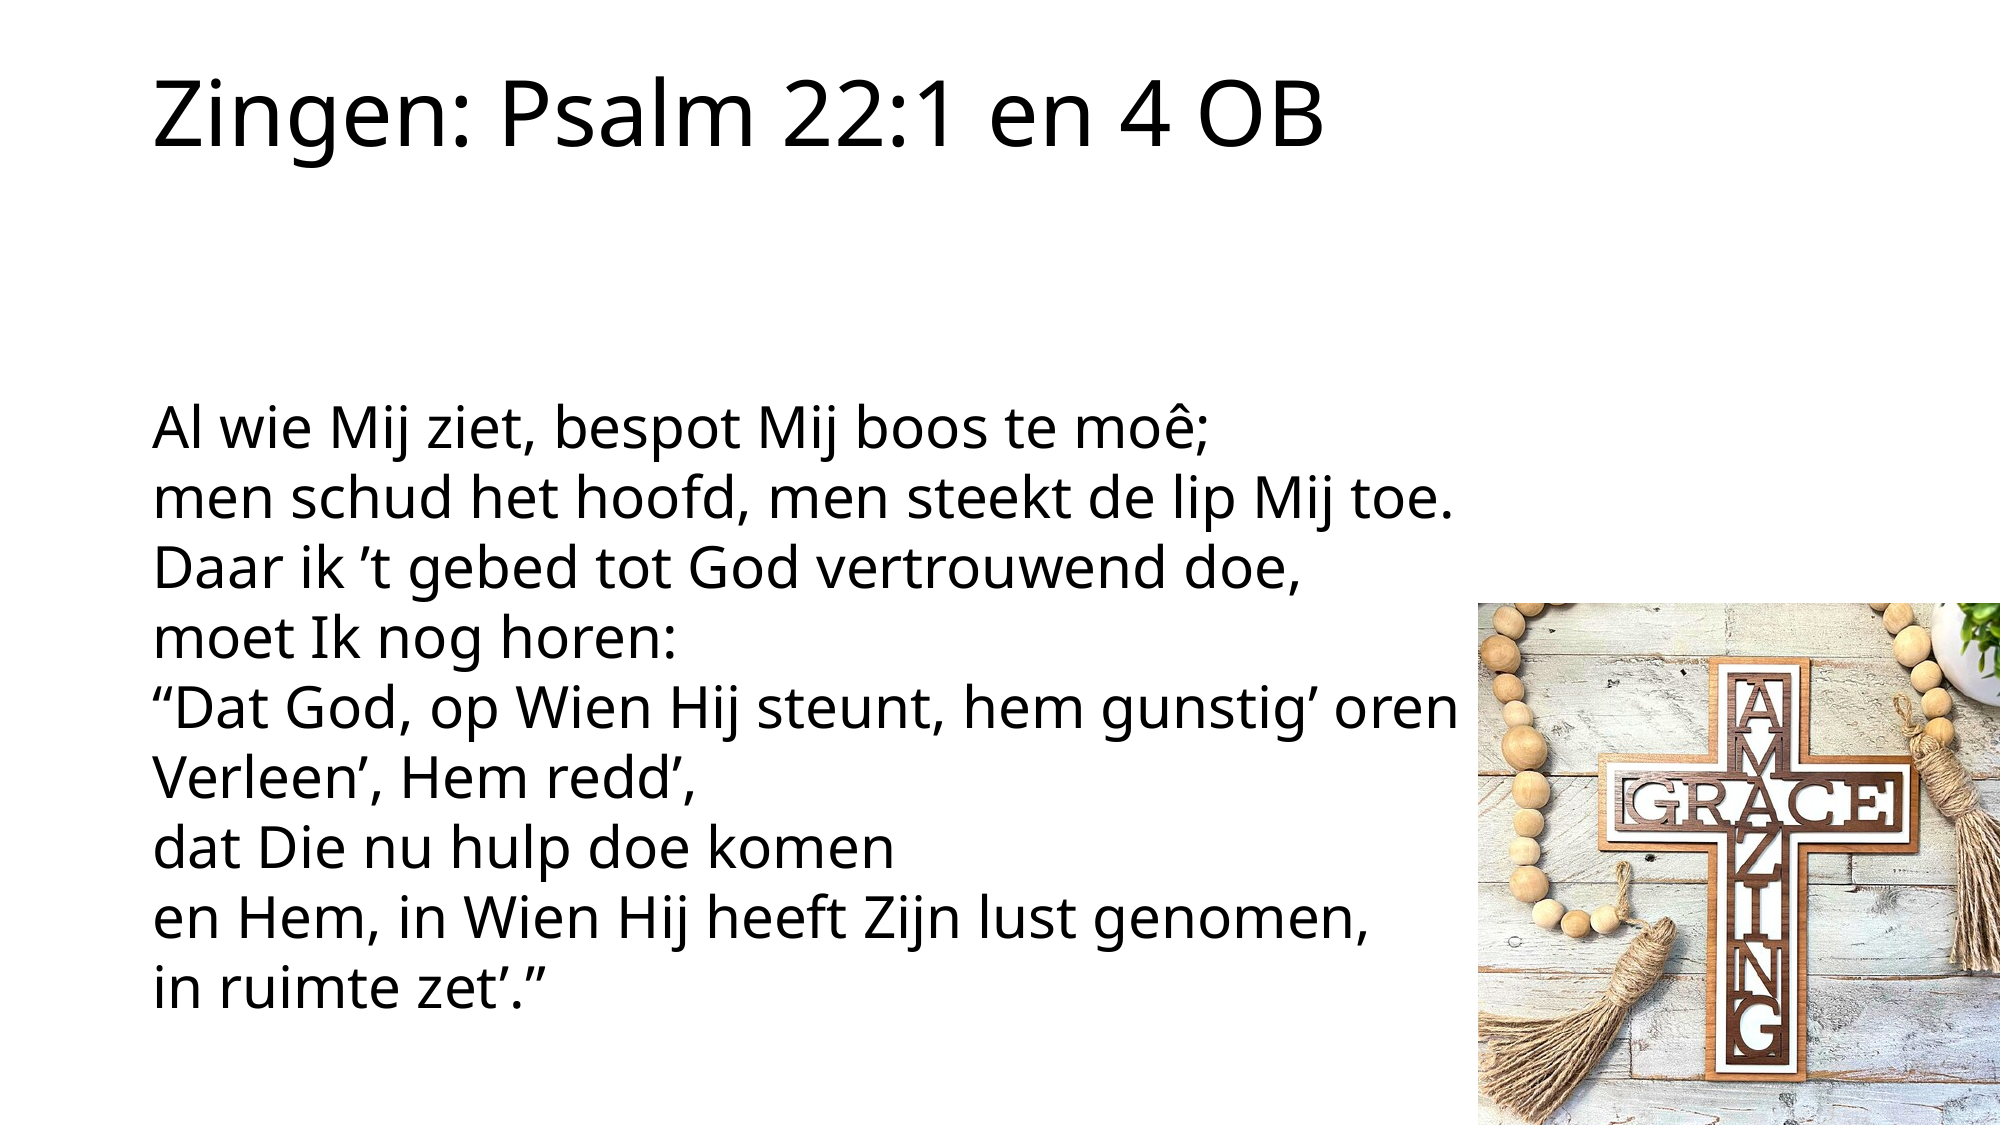

# Zingen: Psalm 22:1 en 4 OB
Al wie Mij ziet, bespot Mij boos te moê;
men schud het hoofd, men steekt de lip Mij toe.
Daar ik ’t gebed tot God vertrouwend doe,
moet Ik nog horen:
“Dat God, op Wien Hij steunt, hem gunstig’ oren
Verleen’, Hem redd’,
dat Die nu hulp doe komen
en Hem, in Wien Hij heeft Zijn lust genomen,
in ruimte zet’.”